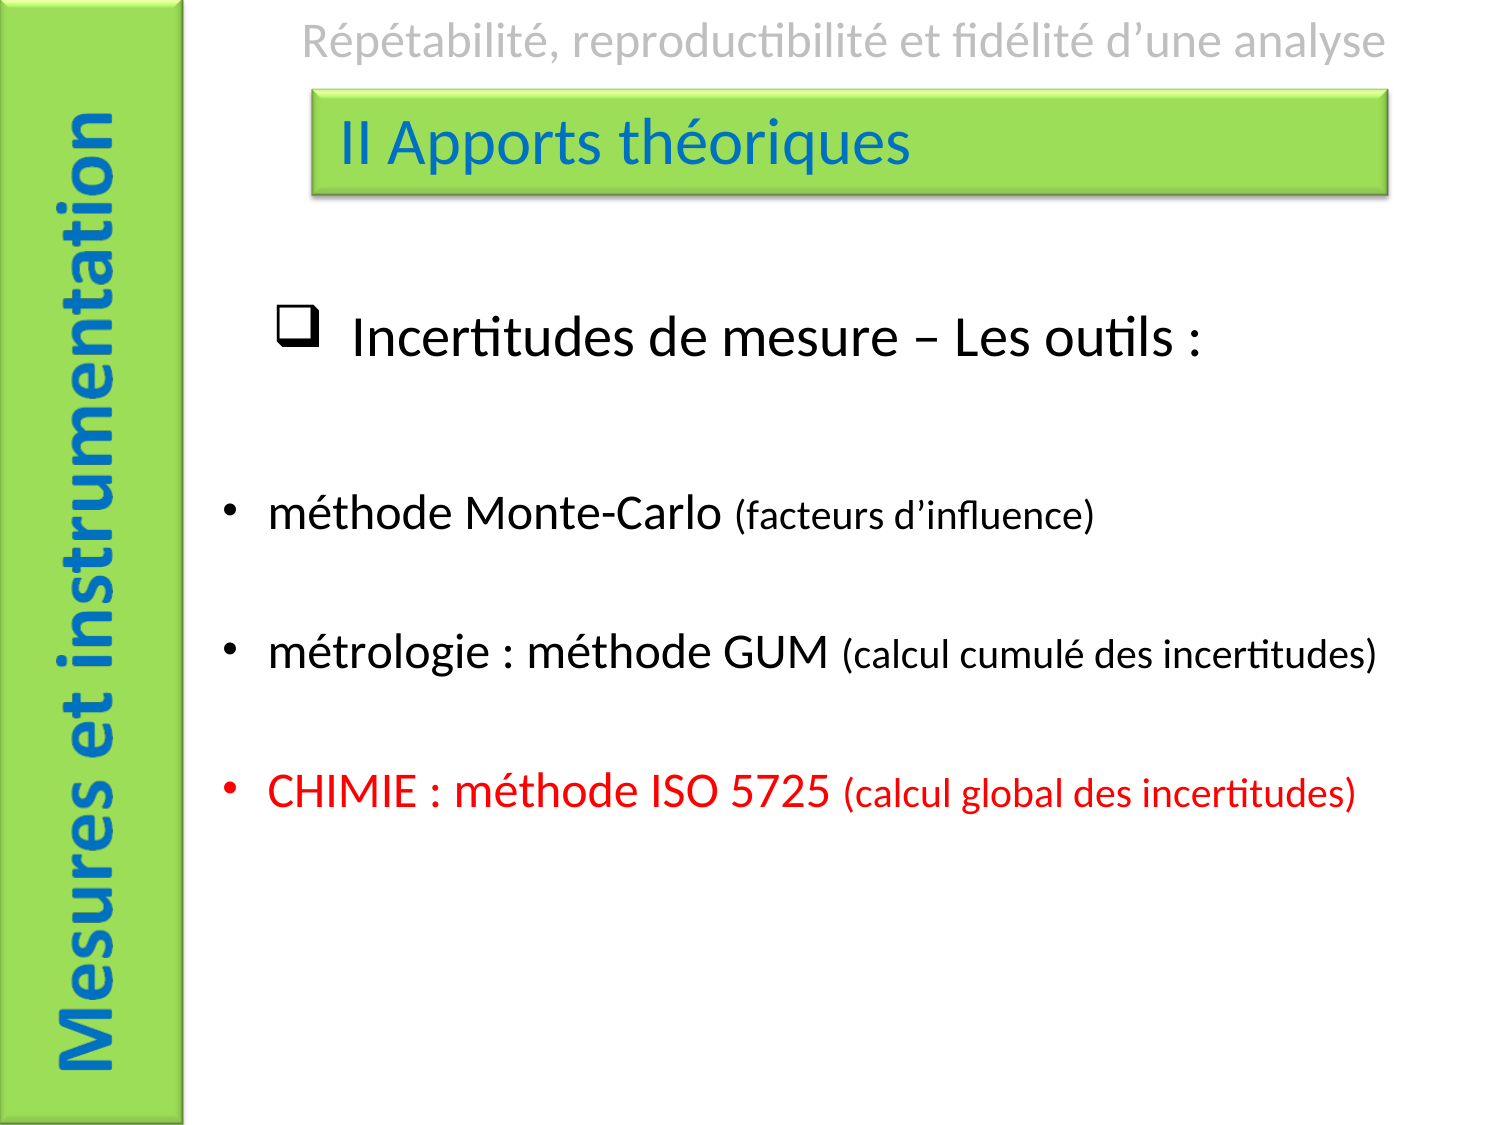

Répétabilité, reproductibilité et fidélité d’une analyse
II Apports théoriques
 Incertitudes de mesure – Les outils :
méthode Monte-Carlo (facteurs d’influence)
métrologie : méthode GUM (calcul cumulé des incertitudes)
CHIMIE : méthode ISO 5725 (calcul global des incertitudes)